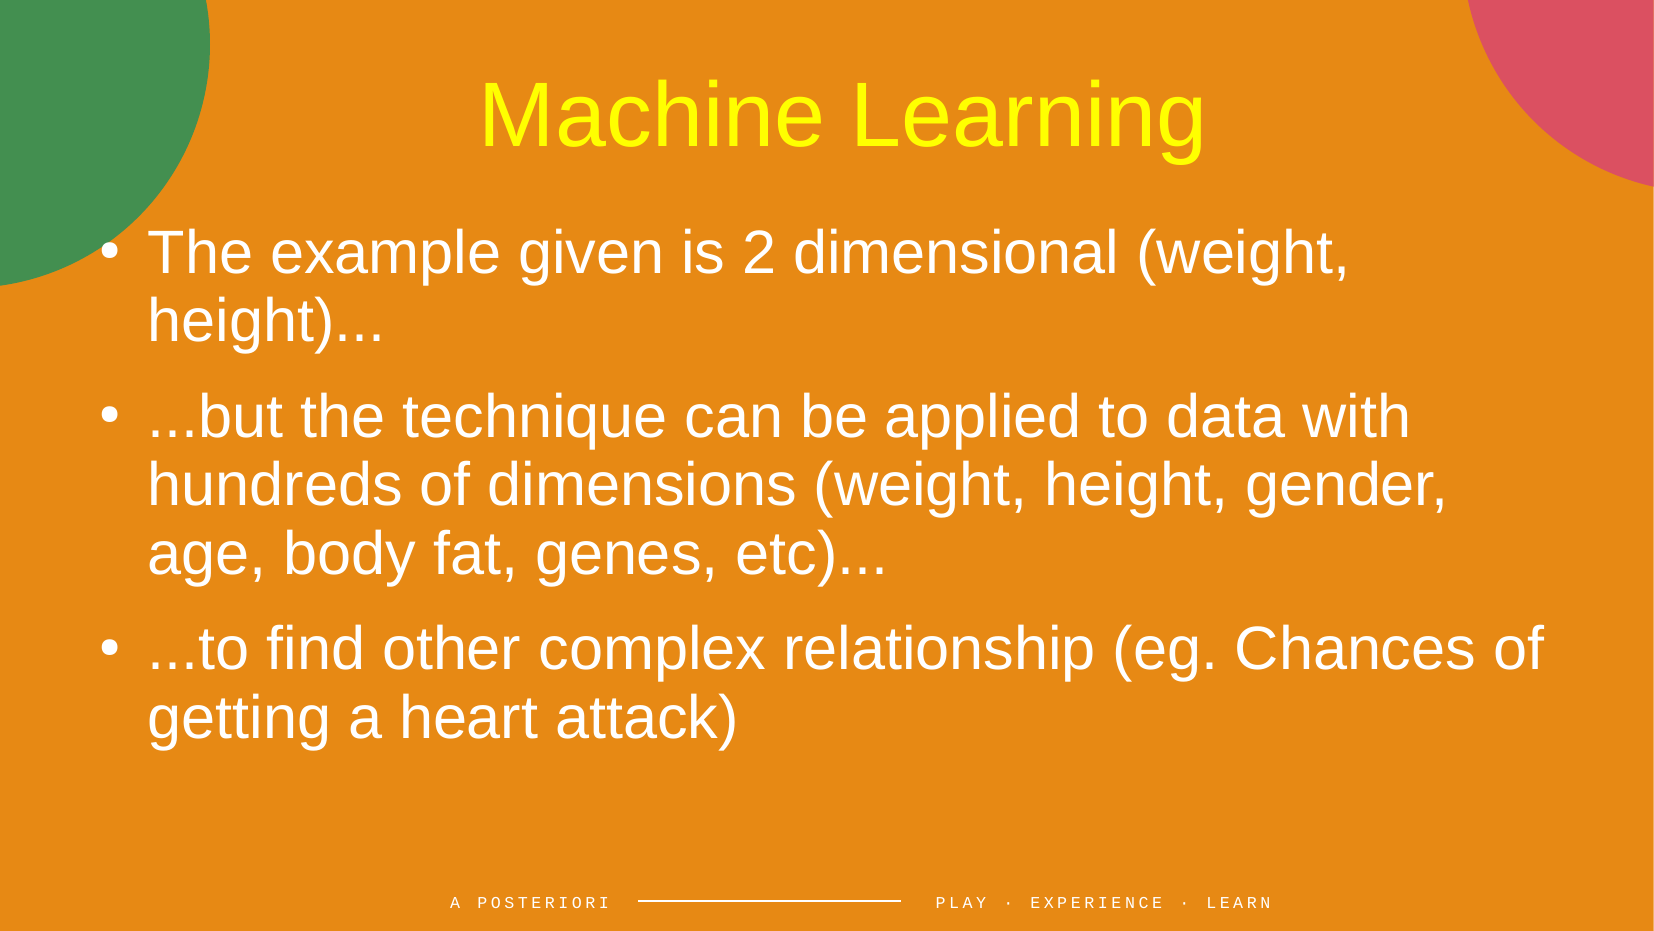

# Machine Learning
The example given is 2 dimensional (weight, height)...
...but the technique can be applied to data with hundreds of dimensions (weight, height, gender, age, body fat, genes, etc)...
...to find other complex relationship (eg. Chances of getting a heart attack)